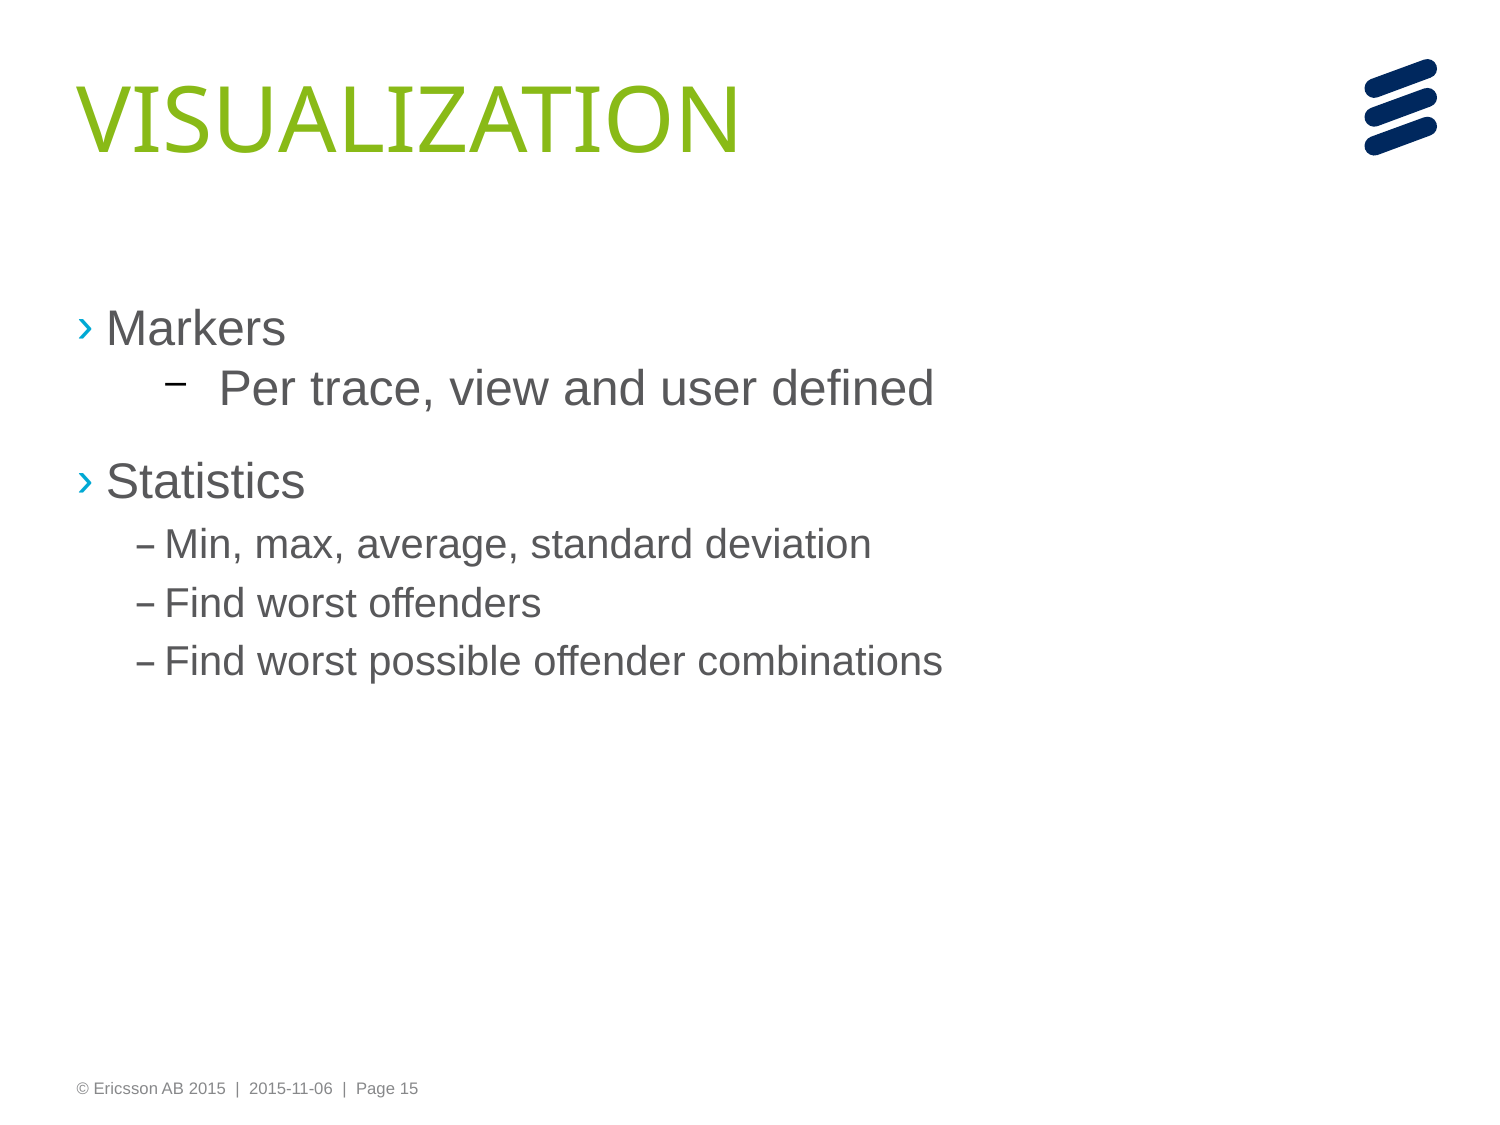

VISUALIZATION
# Markers
Per trace, view and user defined
Statistics
Min, max, average, standard deviation
Find worst offenders
Find worst possible offender combinations